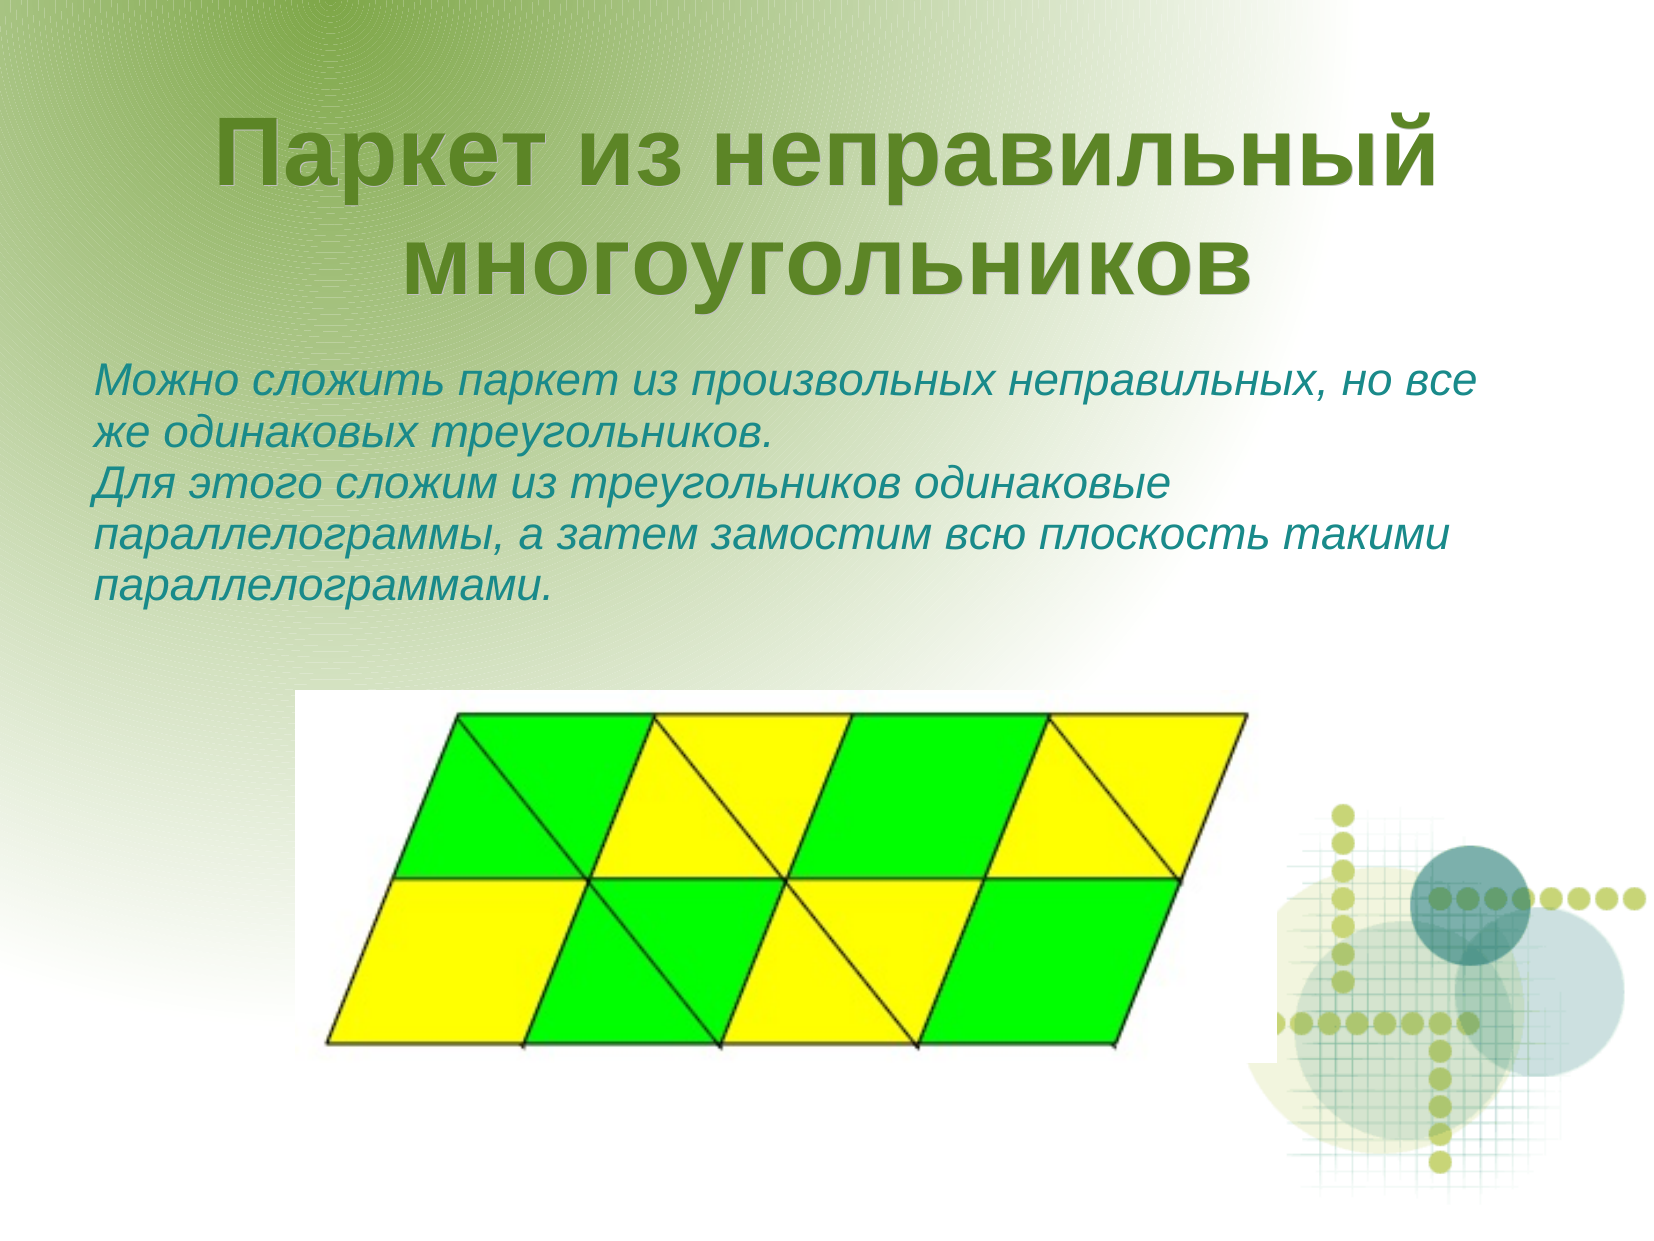

# Паркет из неправильный многоугольников
Можно сложить паркет из произвольных неправильных, но все же одинаковых треугольников.
Для этого сложим из треугольников одинаковые параллелограммы, а затем замостим всю плоскость такими параллелограммами.